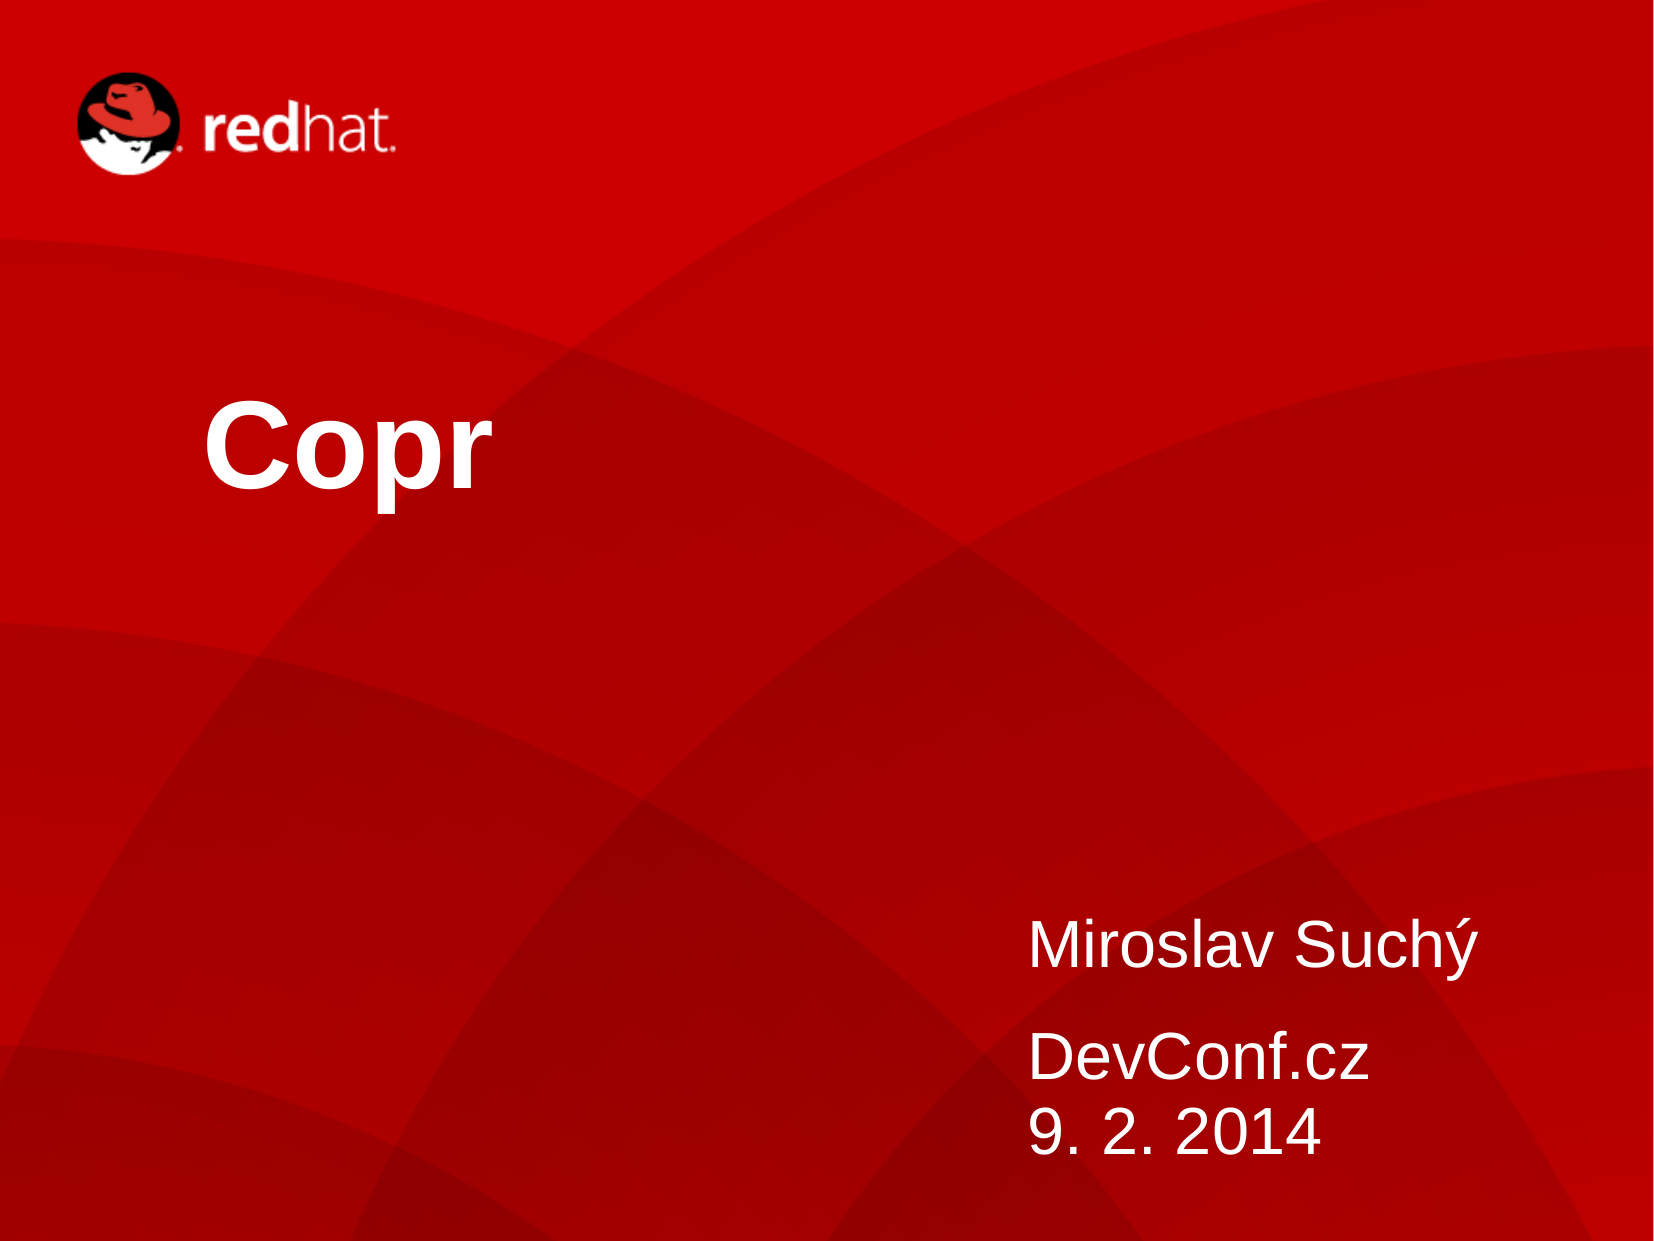

Copr
Miroslav Suchý
DevConf.cz
9. 2. 2014